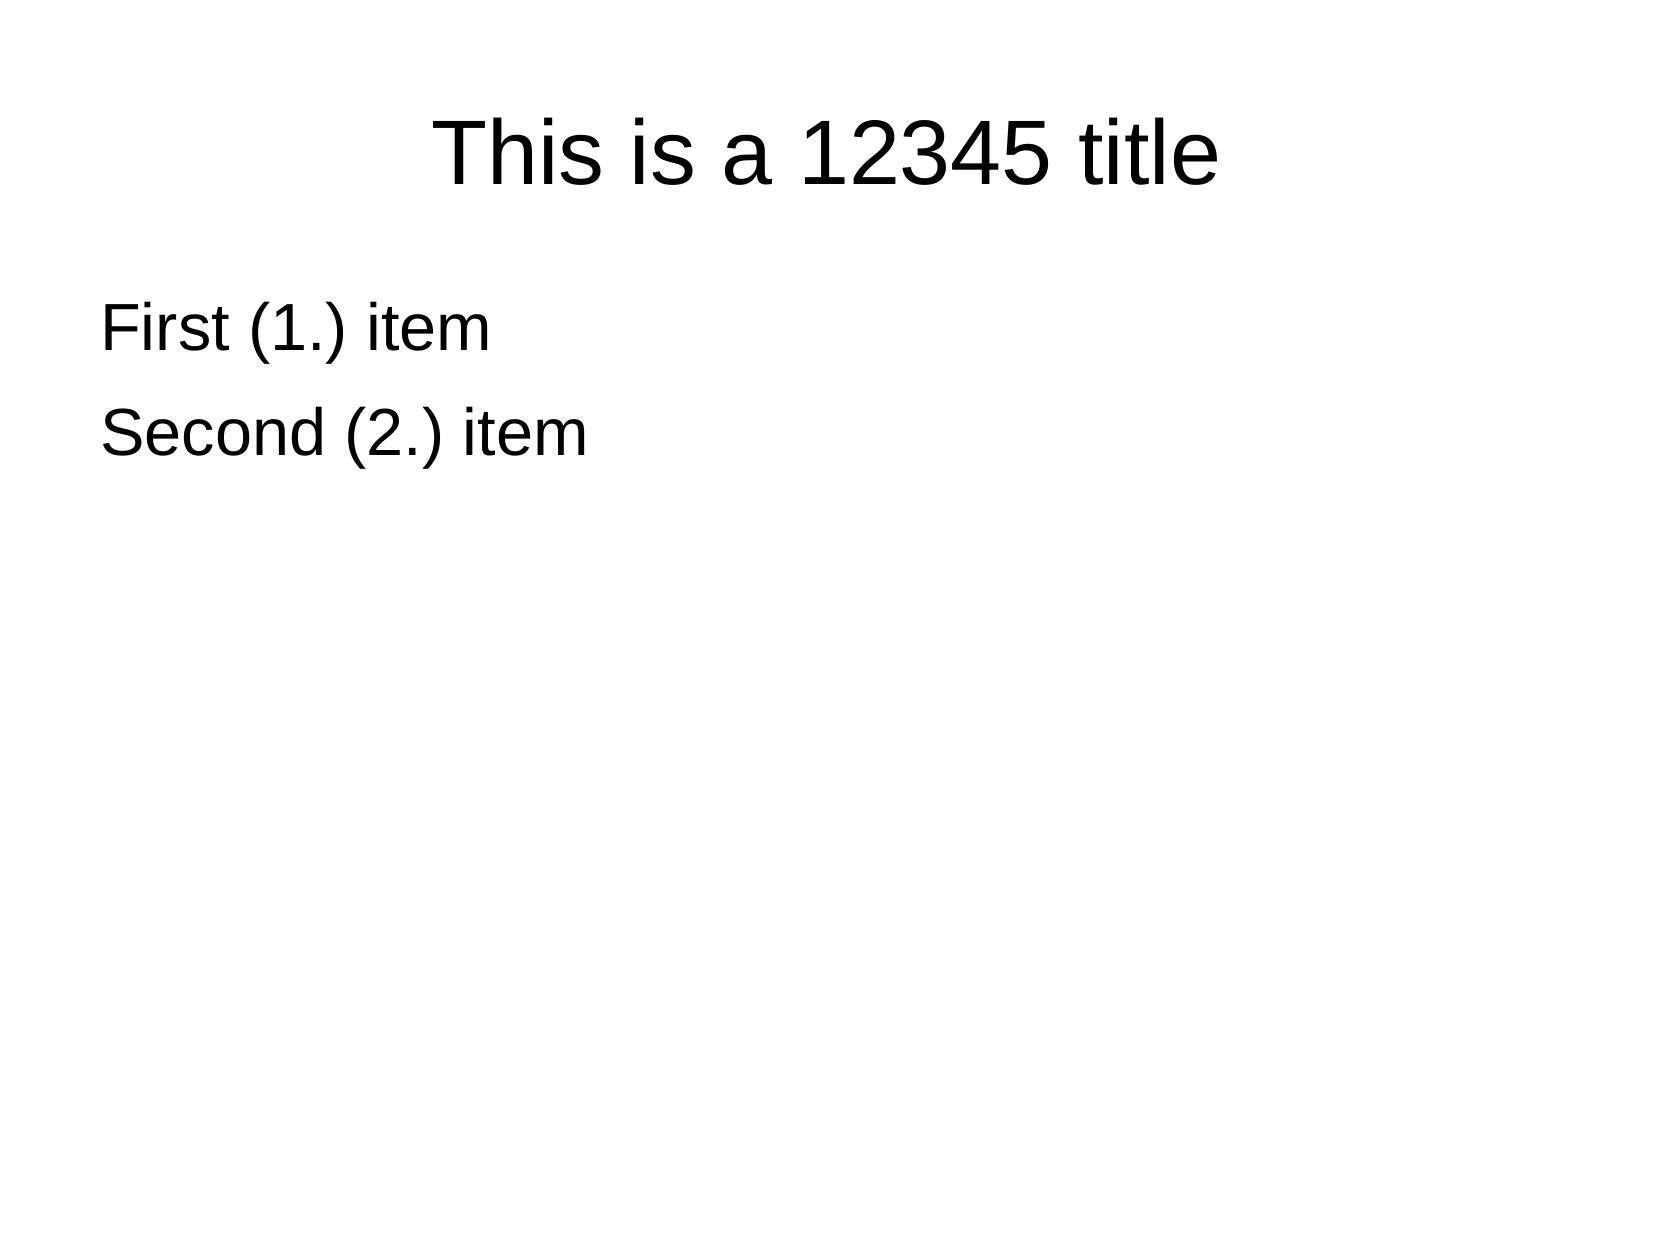

# This is a 12345 title
First (1.) item
Second (2.) item